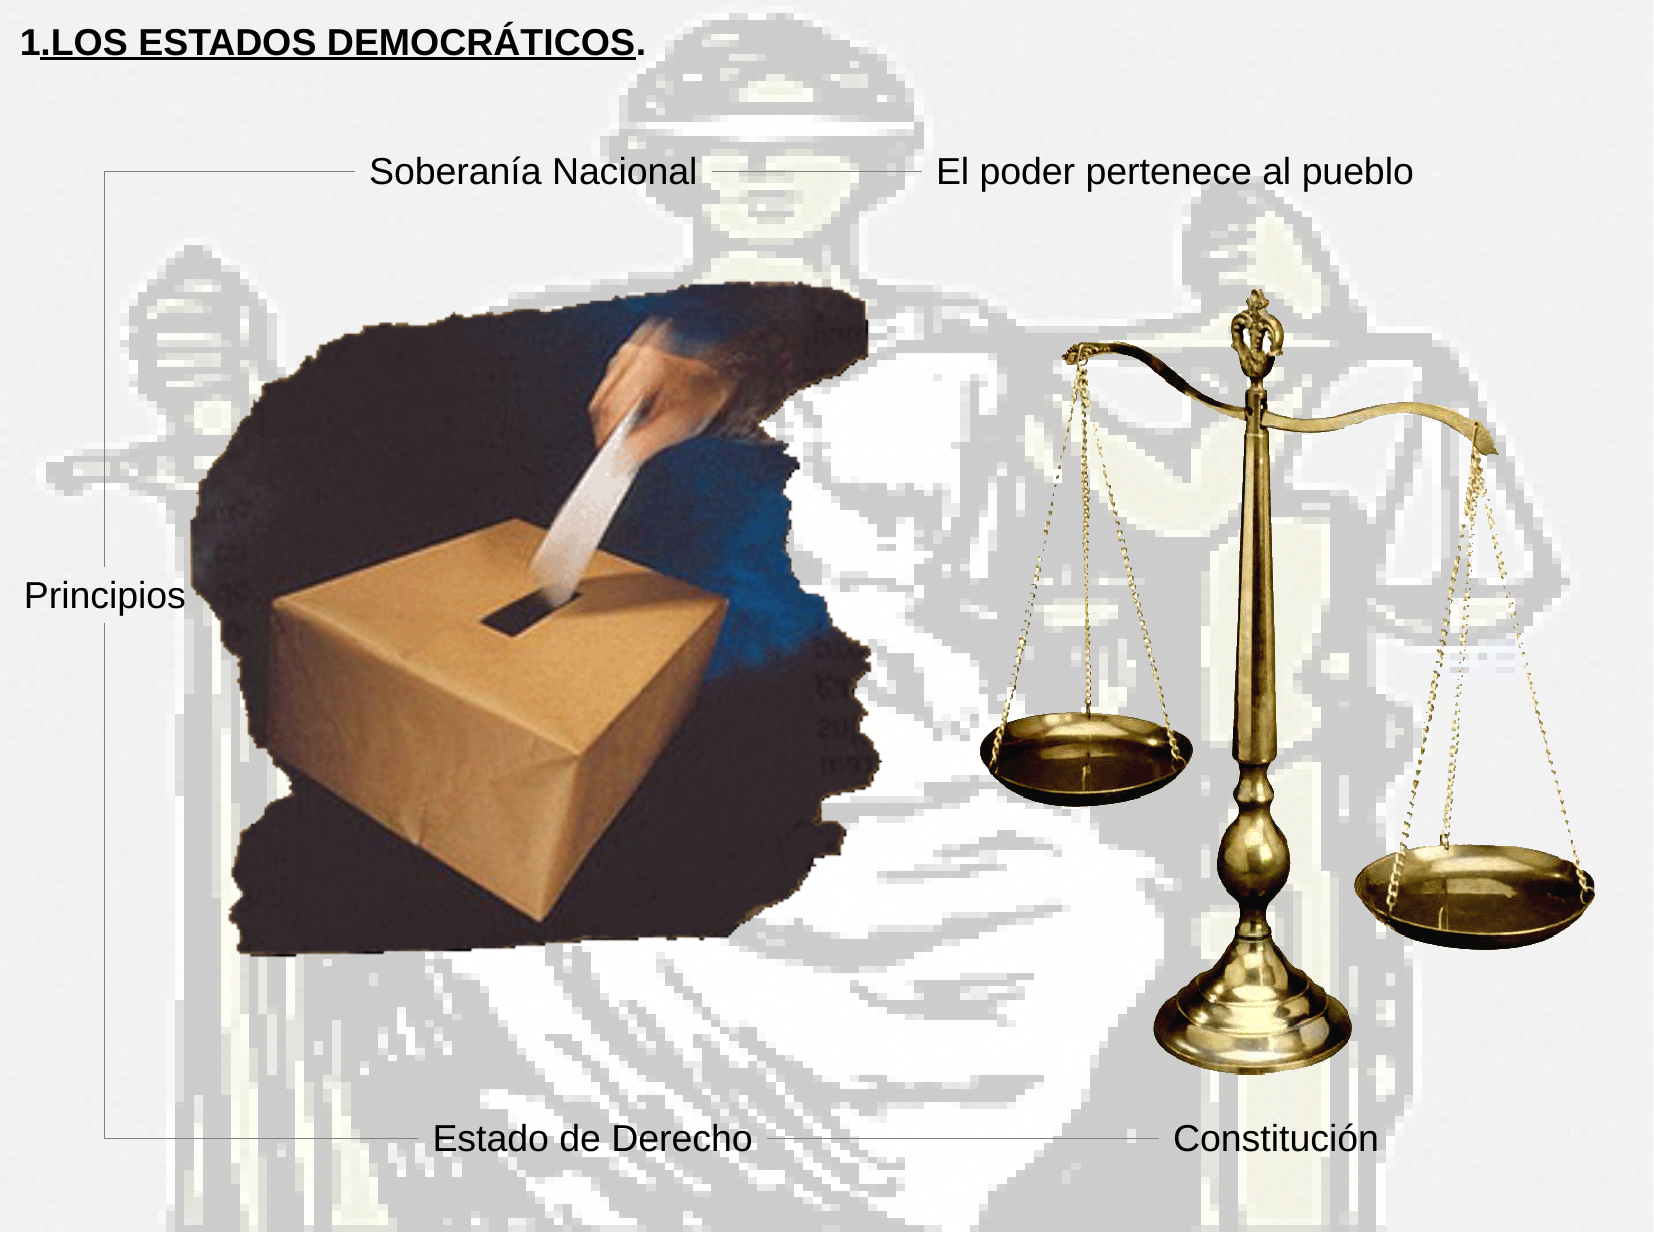

1.LOS ESTADOS DEMOCRÁTICOS.
Soberanía Nacional
El poder pertenece al pueblo
Principios
Estado de Derecho
Constitución